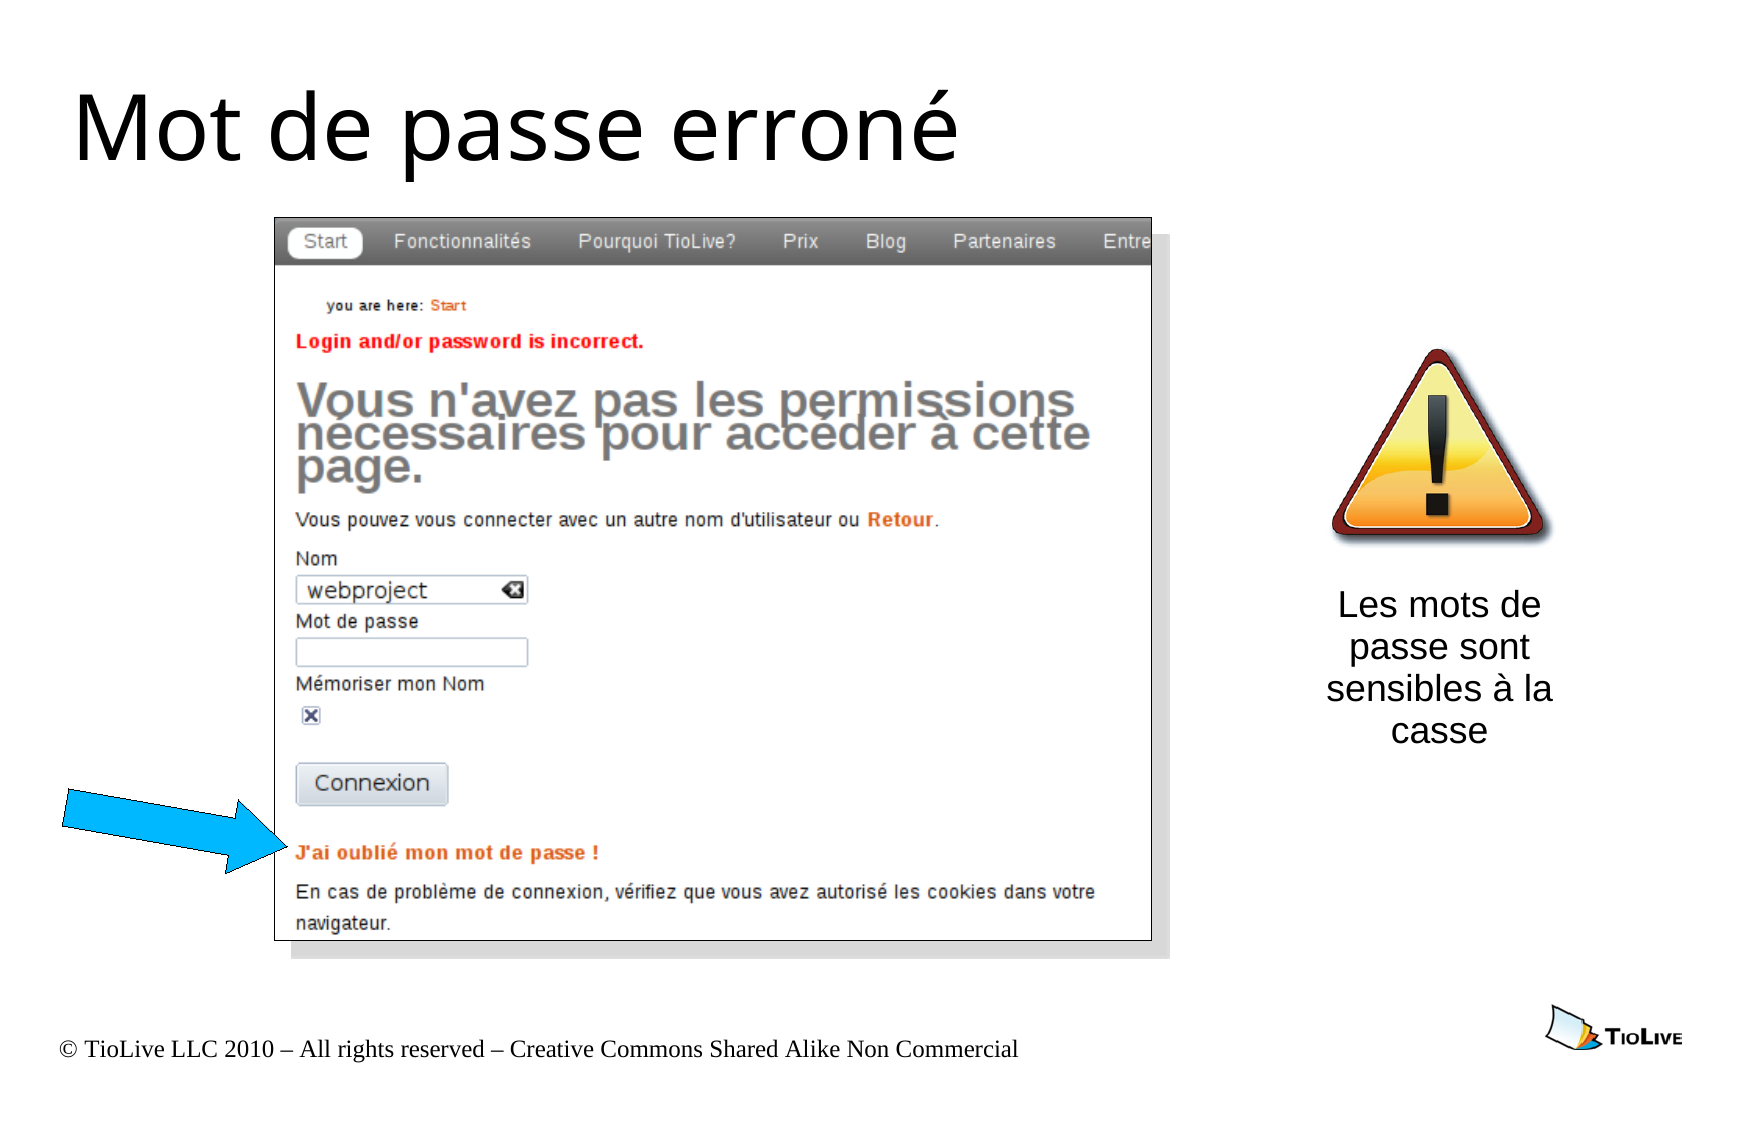

# Mot de passe erroné
Les mots de passe sont sensibles à la casse